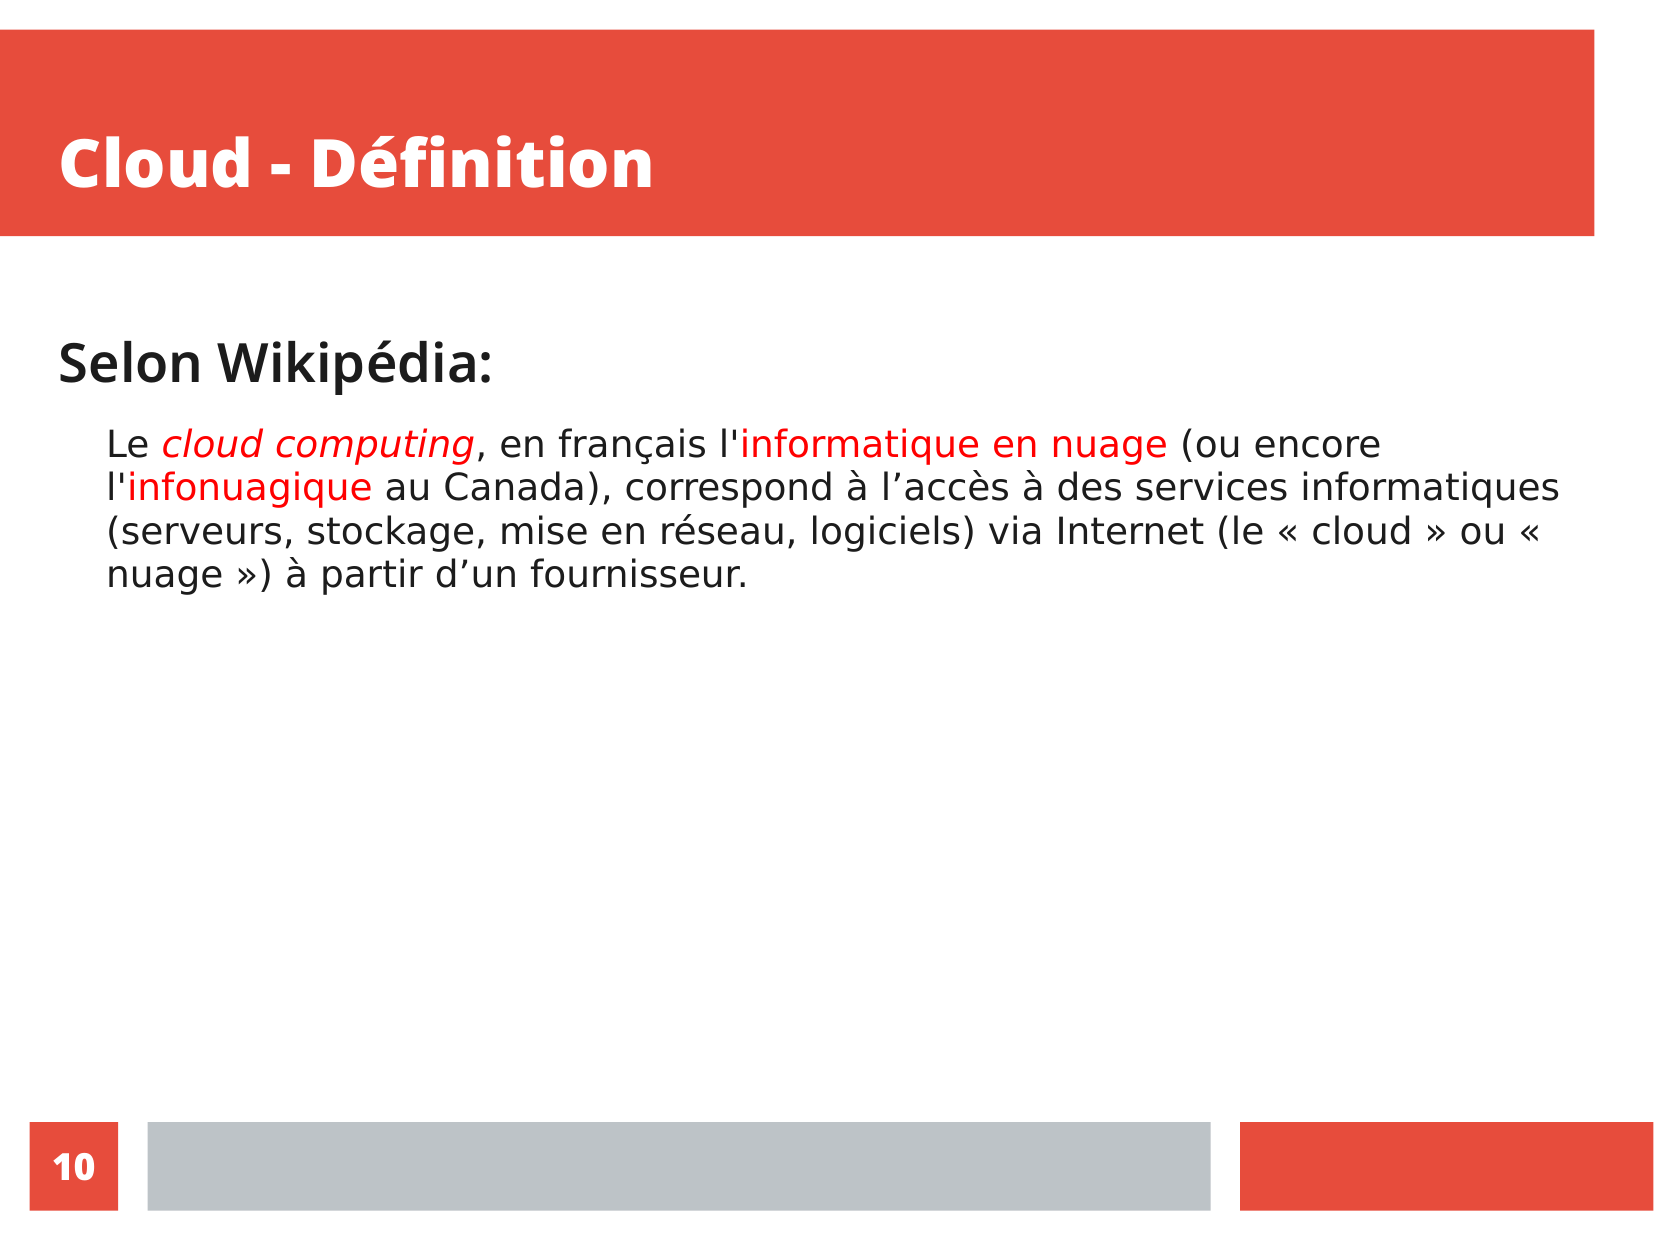

# Cloud - Définition
Selon Wikipédia:
Le cloud computing, en français l'informatique en nuage (ou encore l'infonuagique au Canada), correspond à l’accès à des services informatiques (serveurs, stockage, mise en réseau, logiciels) via Internet (le « cloud » ou « nuage ») à partir d’un fournisseur.
10